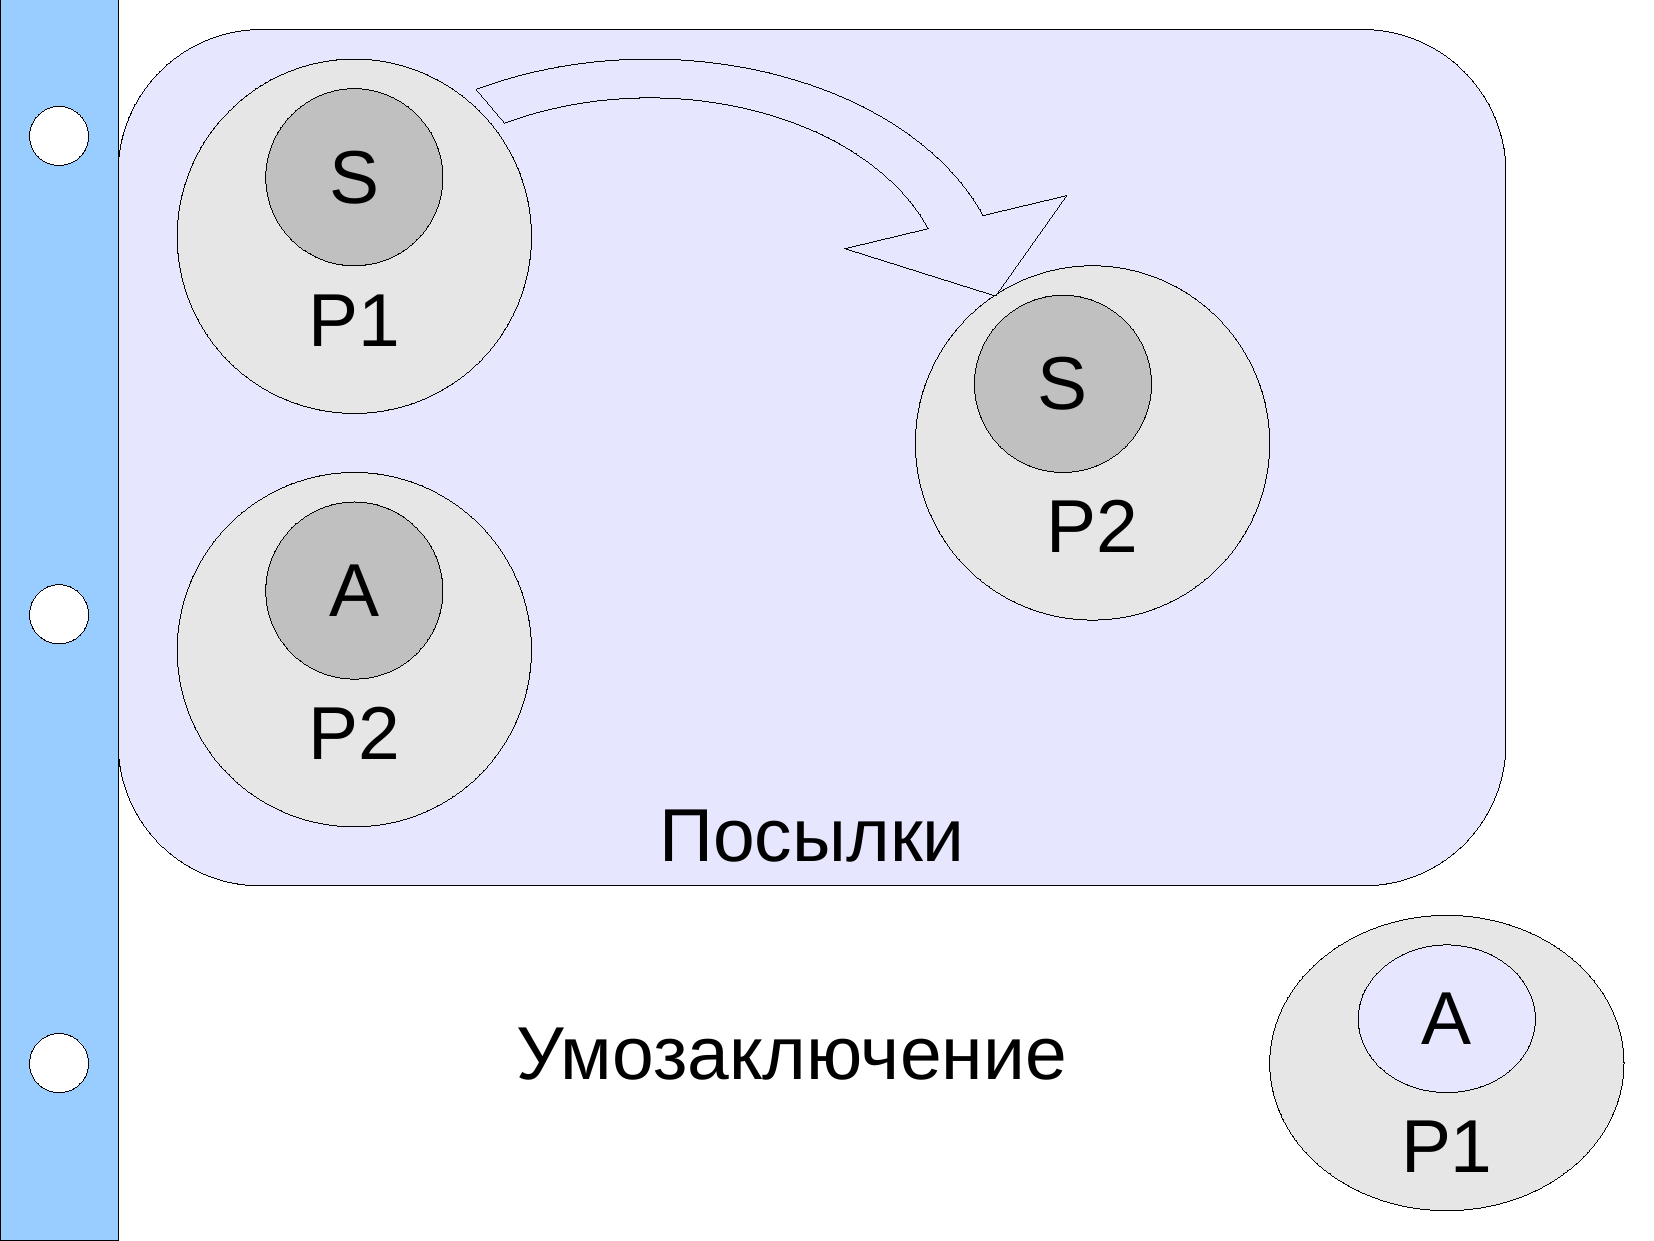

Посылки
P1
S
P2
S
P2
A
P1
A
Умозаключение